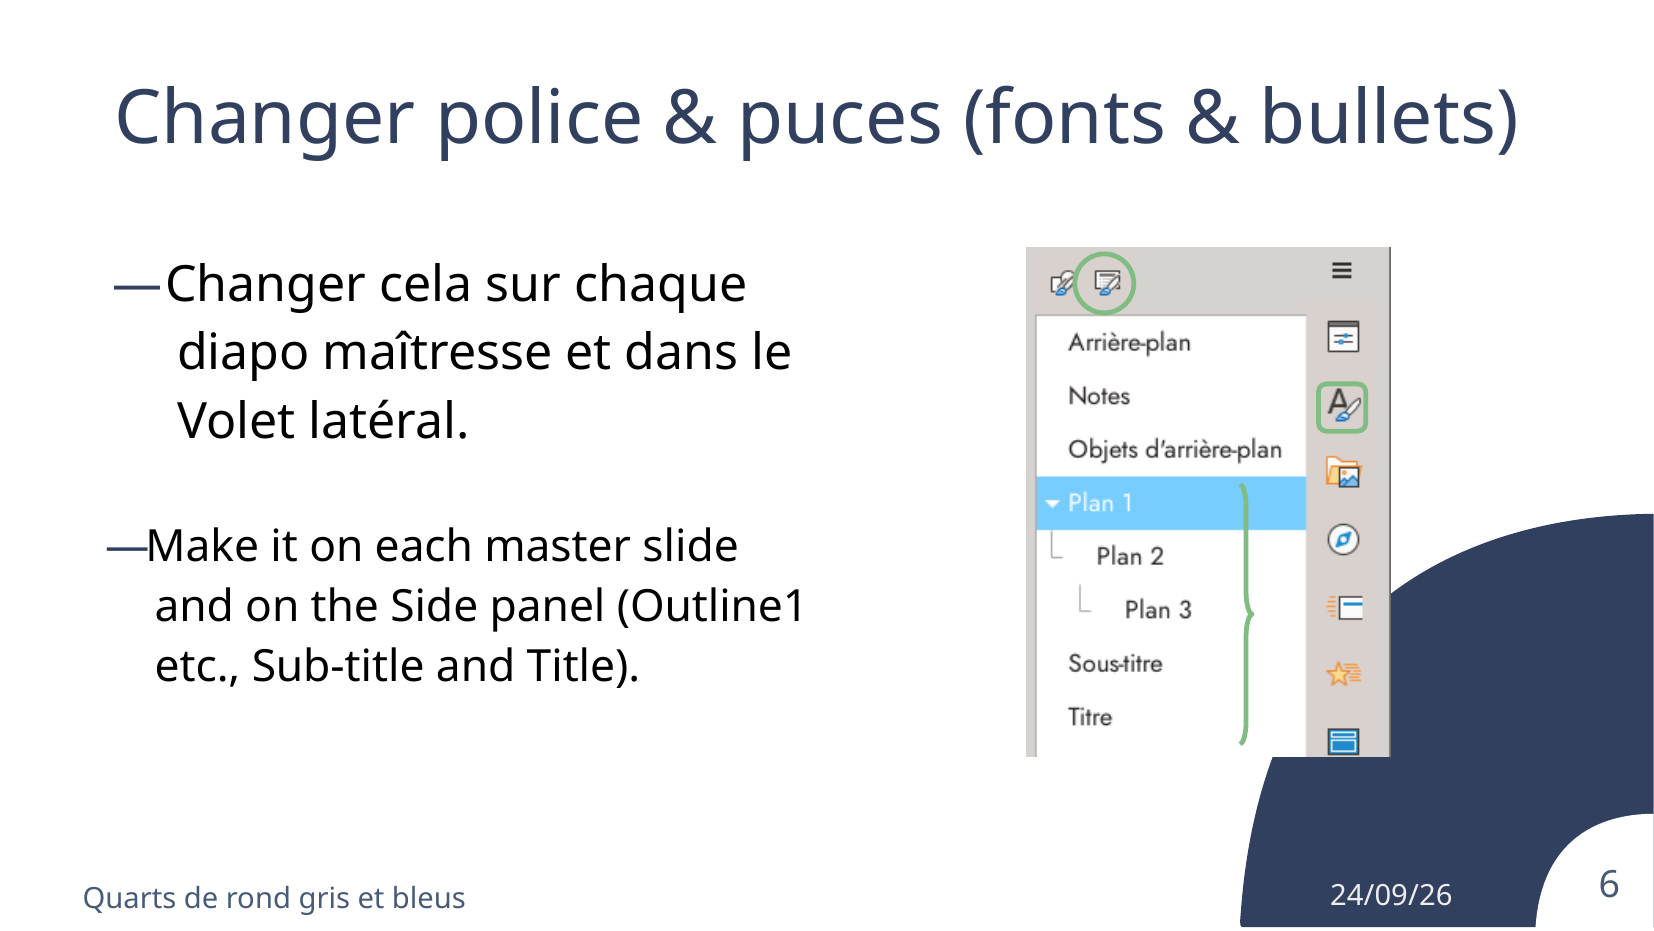

# Changer police & puces (fonts & bullets)
Changer cela sur chaque diapo maîtresse et dans le Volet latéral.
Make it on each master slide and on the Side panel (Outline1 etc., Sub-title and Title).
6
Quarts de rond gris et bleus